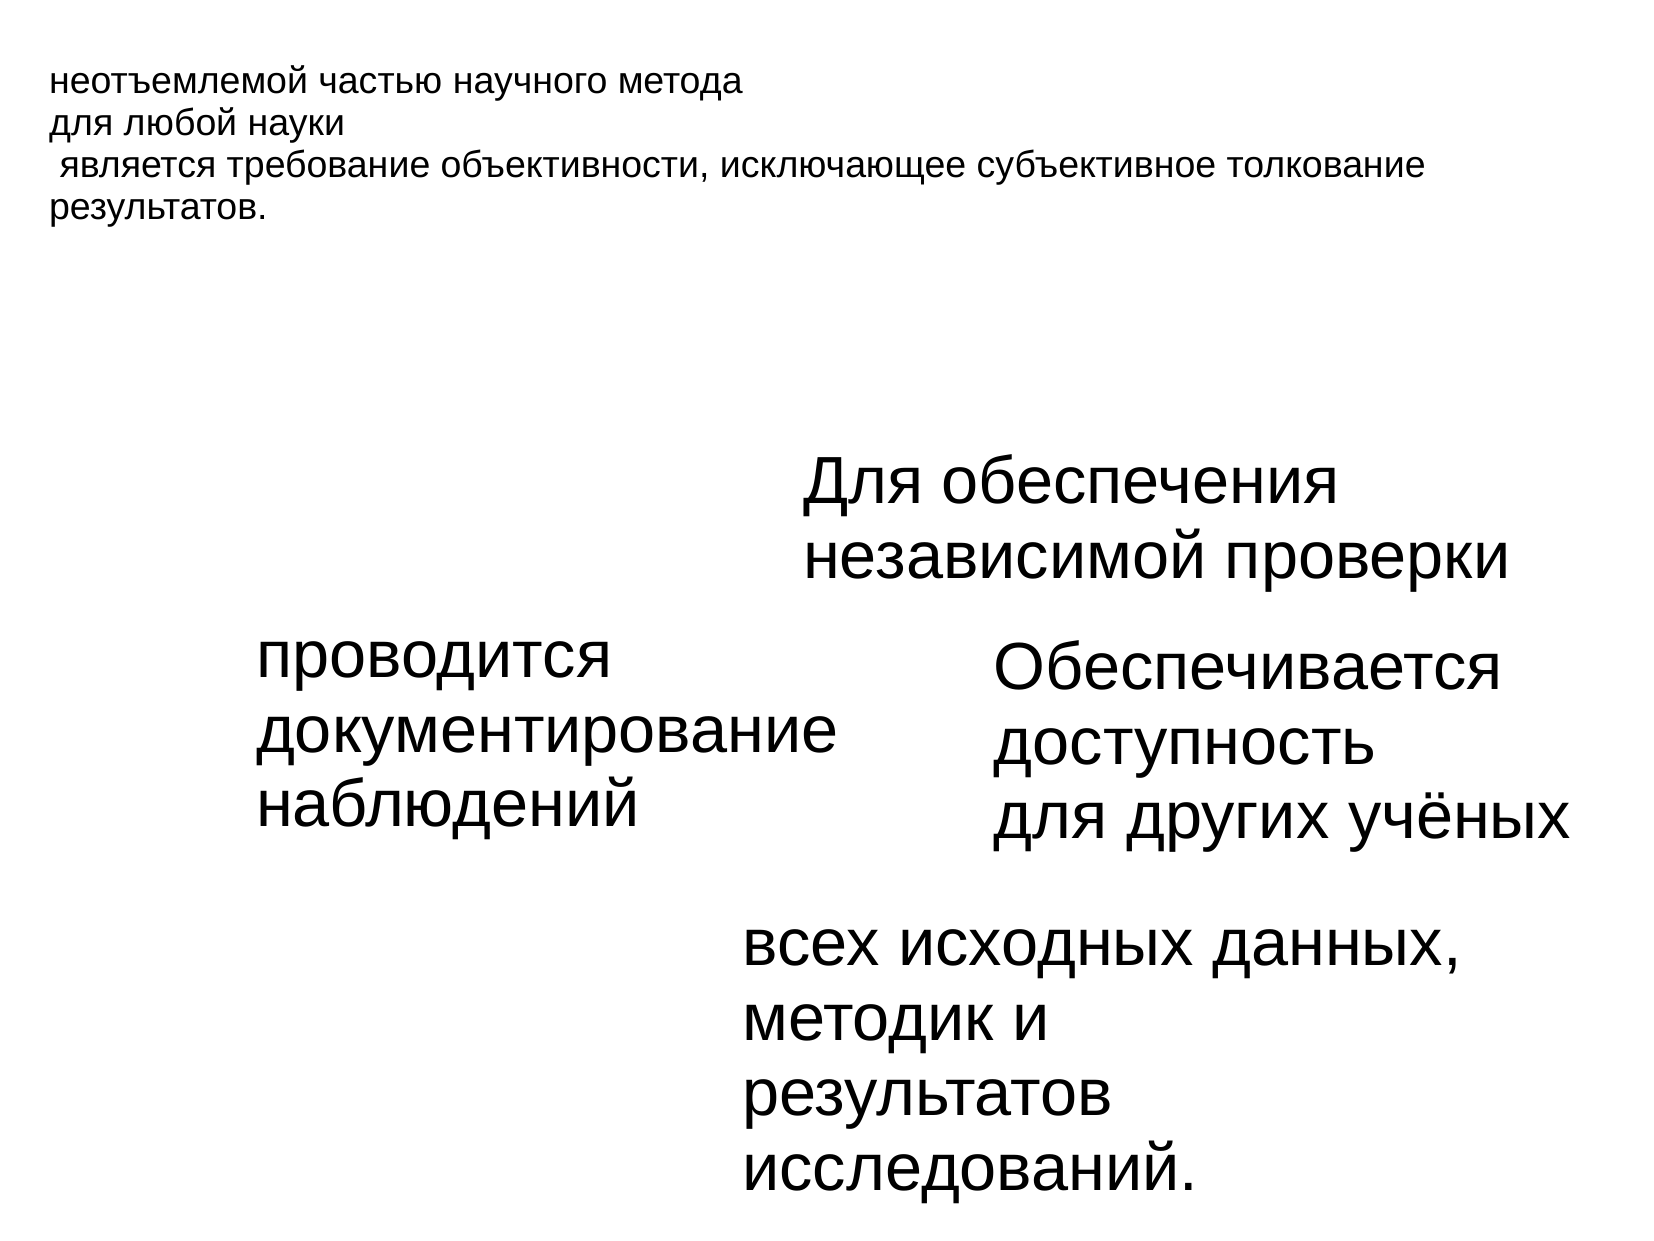

неотъемлемой частью научного метода
для любой науки
 является требование объективности, исключающее субъективное толкование результатов.
Для обеспечения
независимой проверки
проводится
документирование наблюдений
Обеспечивается
доступность
для других учёных
# всех исходных данных,
методик и
результатов исследований.